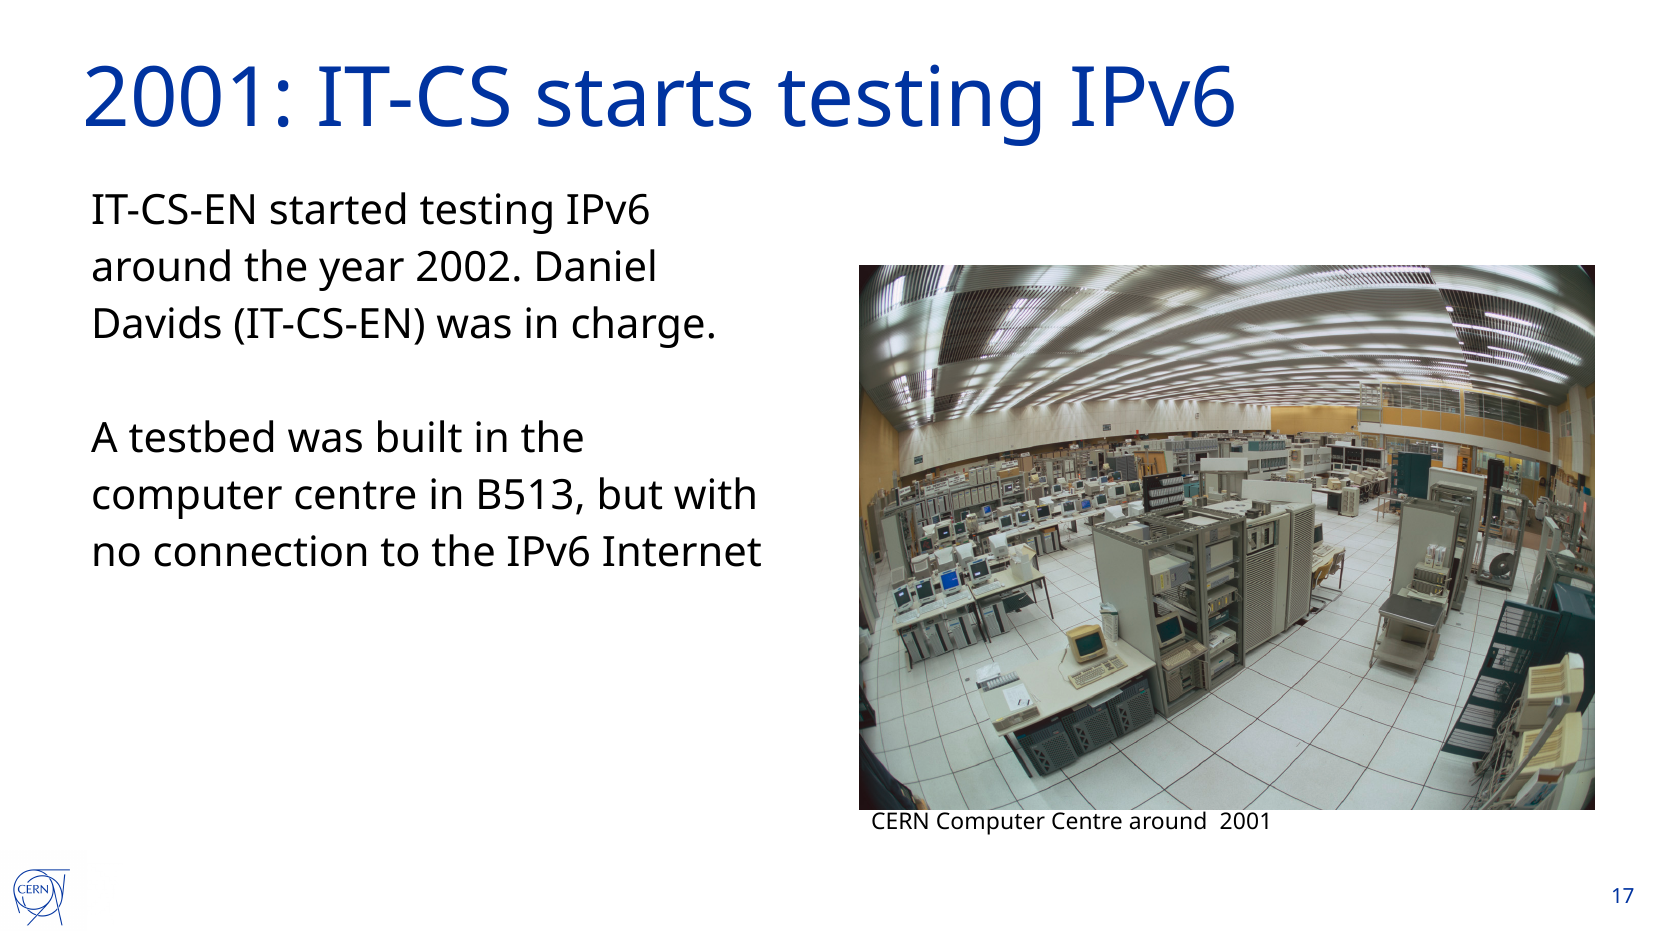

# 2001: IT-CS starts testing IPv6
IT-CS-EN started testing IPv6 around the year 2002. Daniel Davids (IT-CS-EN) was in charge.
A testbed was built in the computer centre in B513, but with no connection to the IPv6 Internet
CERN Computer Centre around 2001